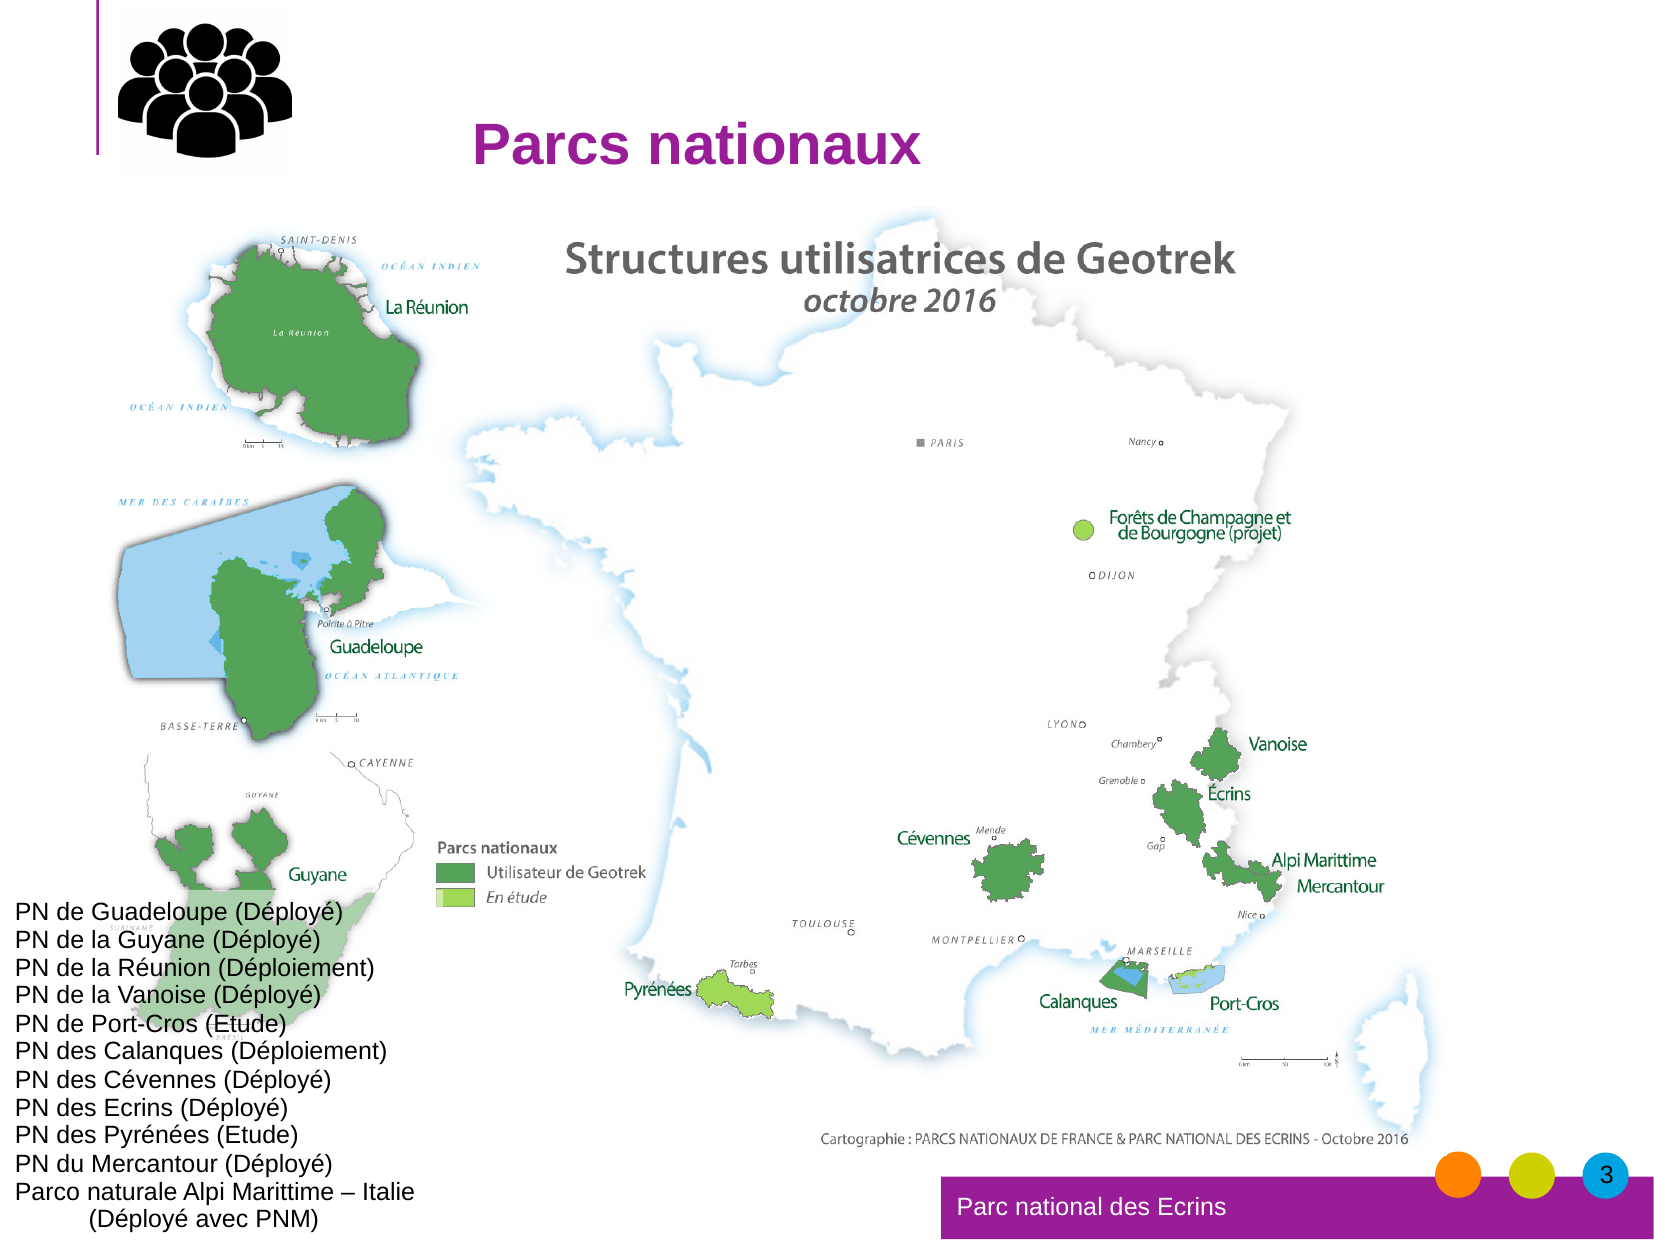

# Parcs nationaux
PN de Guadeloupe (Déployé)
PN de la Guyane (Déployé)
PN de la Réunion (Déploiement)
PN de la Vanoise (Déployé)
PN de Port-Cros (Etude)
PN des Calanques (Déploiement)
PN des Cévennes (Déployé)
PN des Ecrins (Déployé)
PN des Pyrénées (Etude)
PN du Mercantour (Déployé)
Parco naturale Alpi Marittime – Italie
	(Déployé avec PNM)